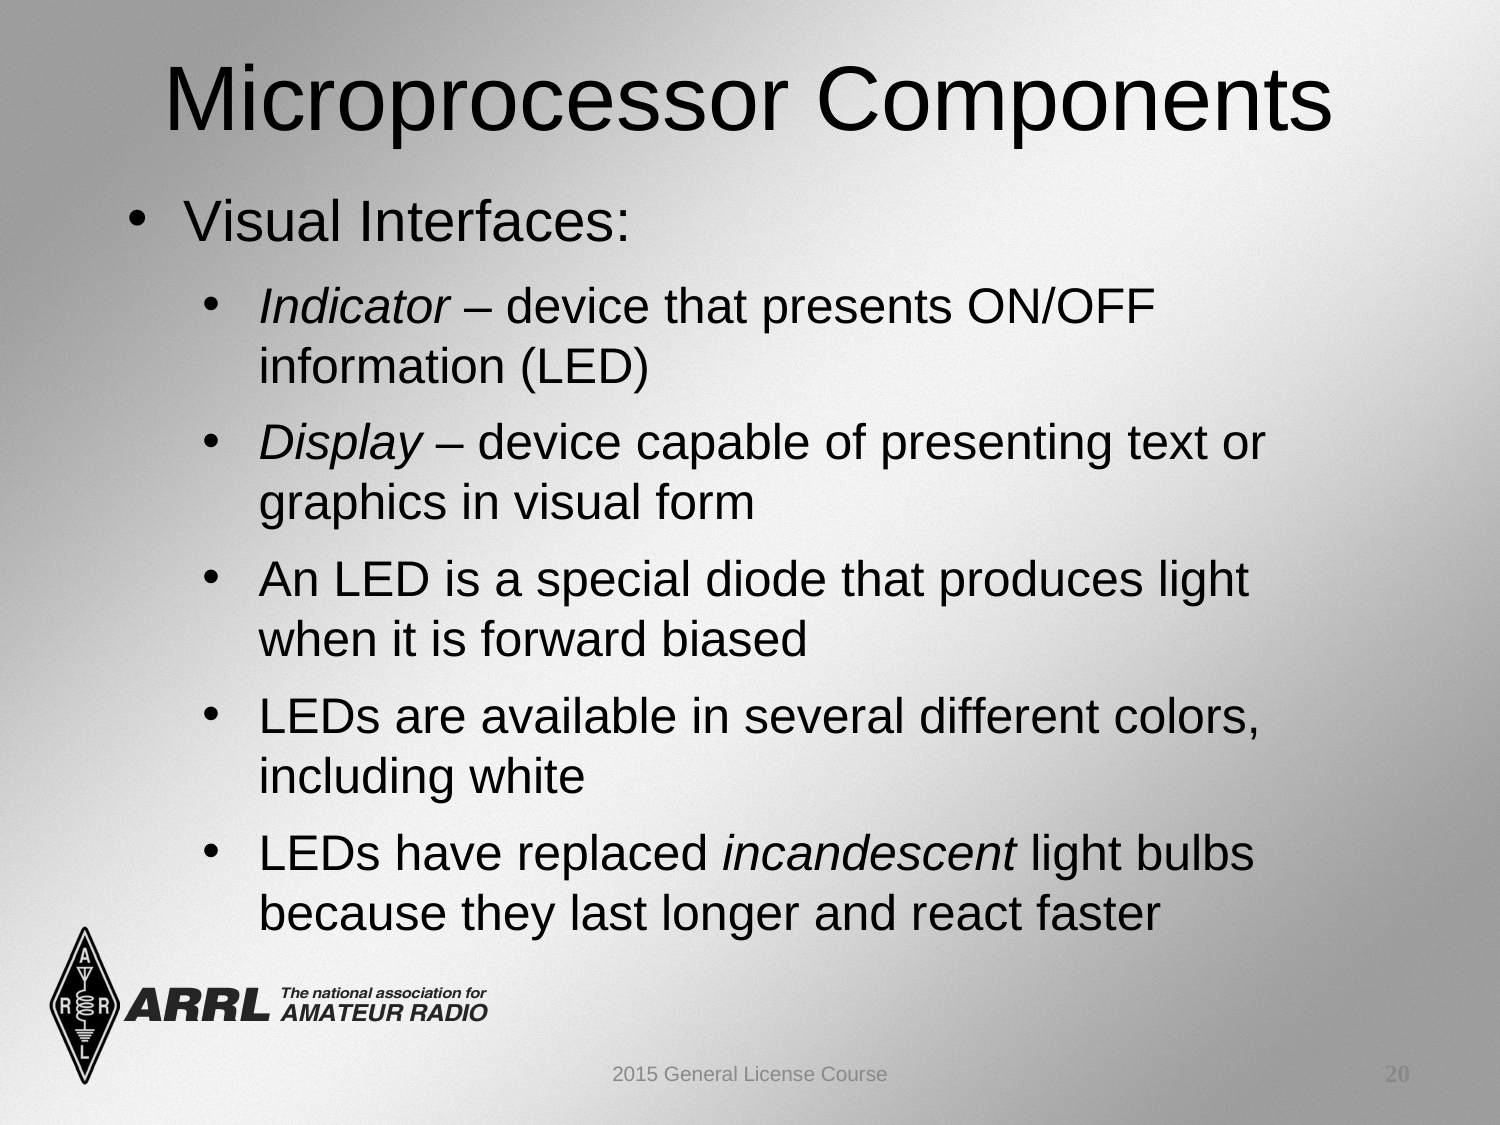

Microprocessor Components
Visual Interfaces:
Indicator – device that presents ON/OFF information (LED)
Display – device capable of presenting text or graphics in visual form
An LED is a special diode that produces light when it is forward biased
LEDs are available in several different colors, including white
LEDs have replaced incandescent light bulbs because they last longer and react faster
2015 General License Course